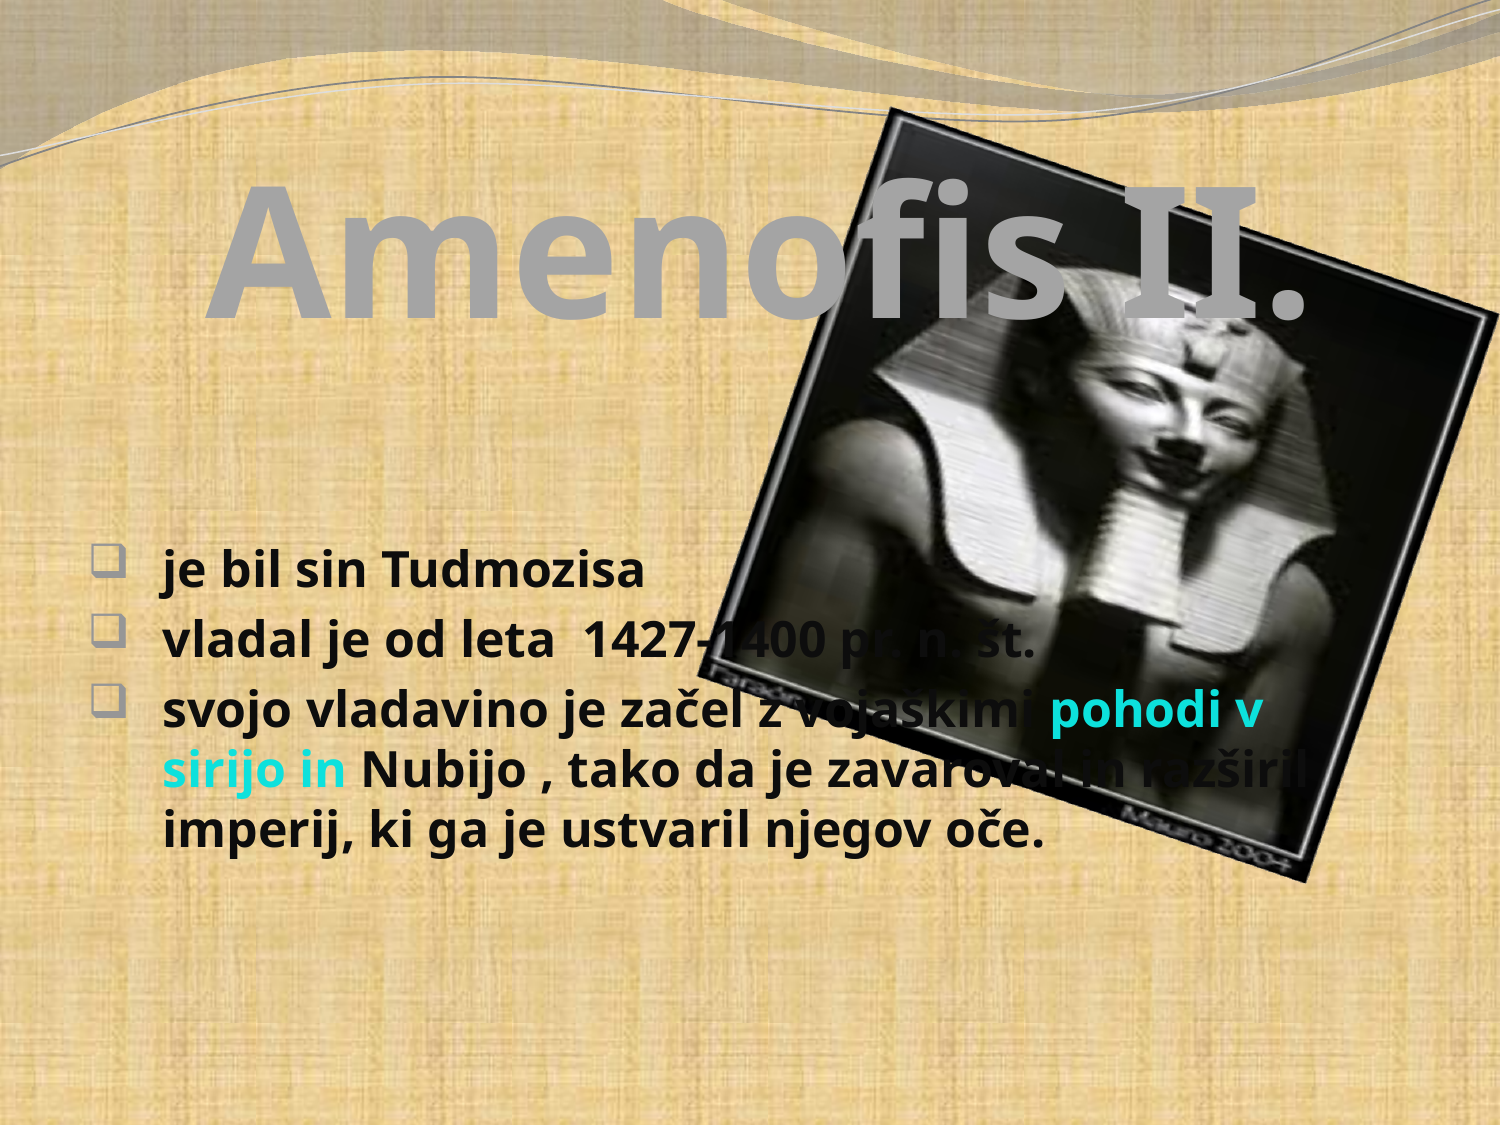

# Amenofis II.
je bil sin Tudmozisa
vladal je od leta 1427-1400 pr. n. št.
svojo vladavino je začel z vojaškimi pohodi v sirijo in Nubijo , tako da je zavaroval in razširil imperij, ki ga je ustvaril njegov oče.